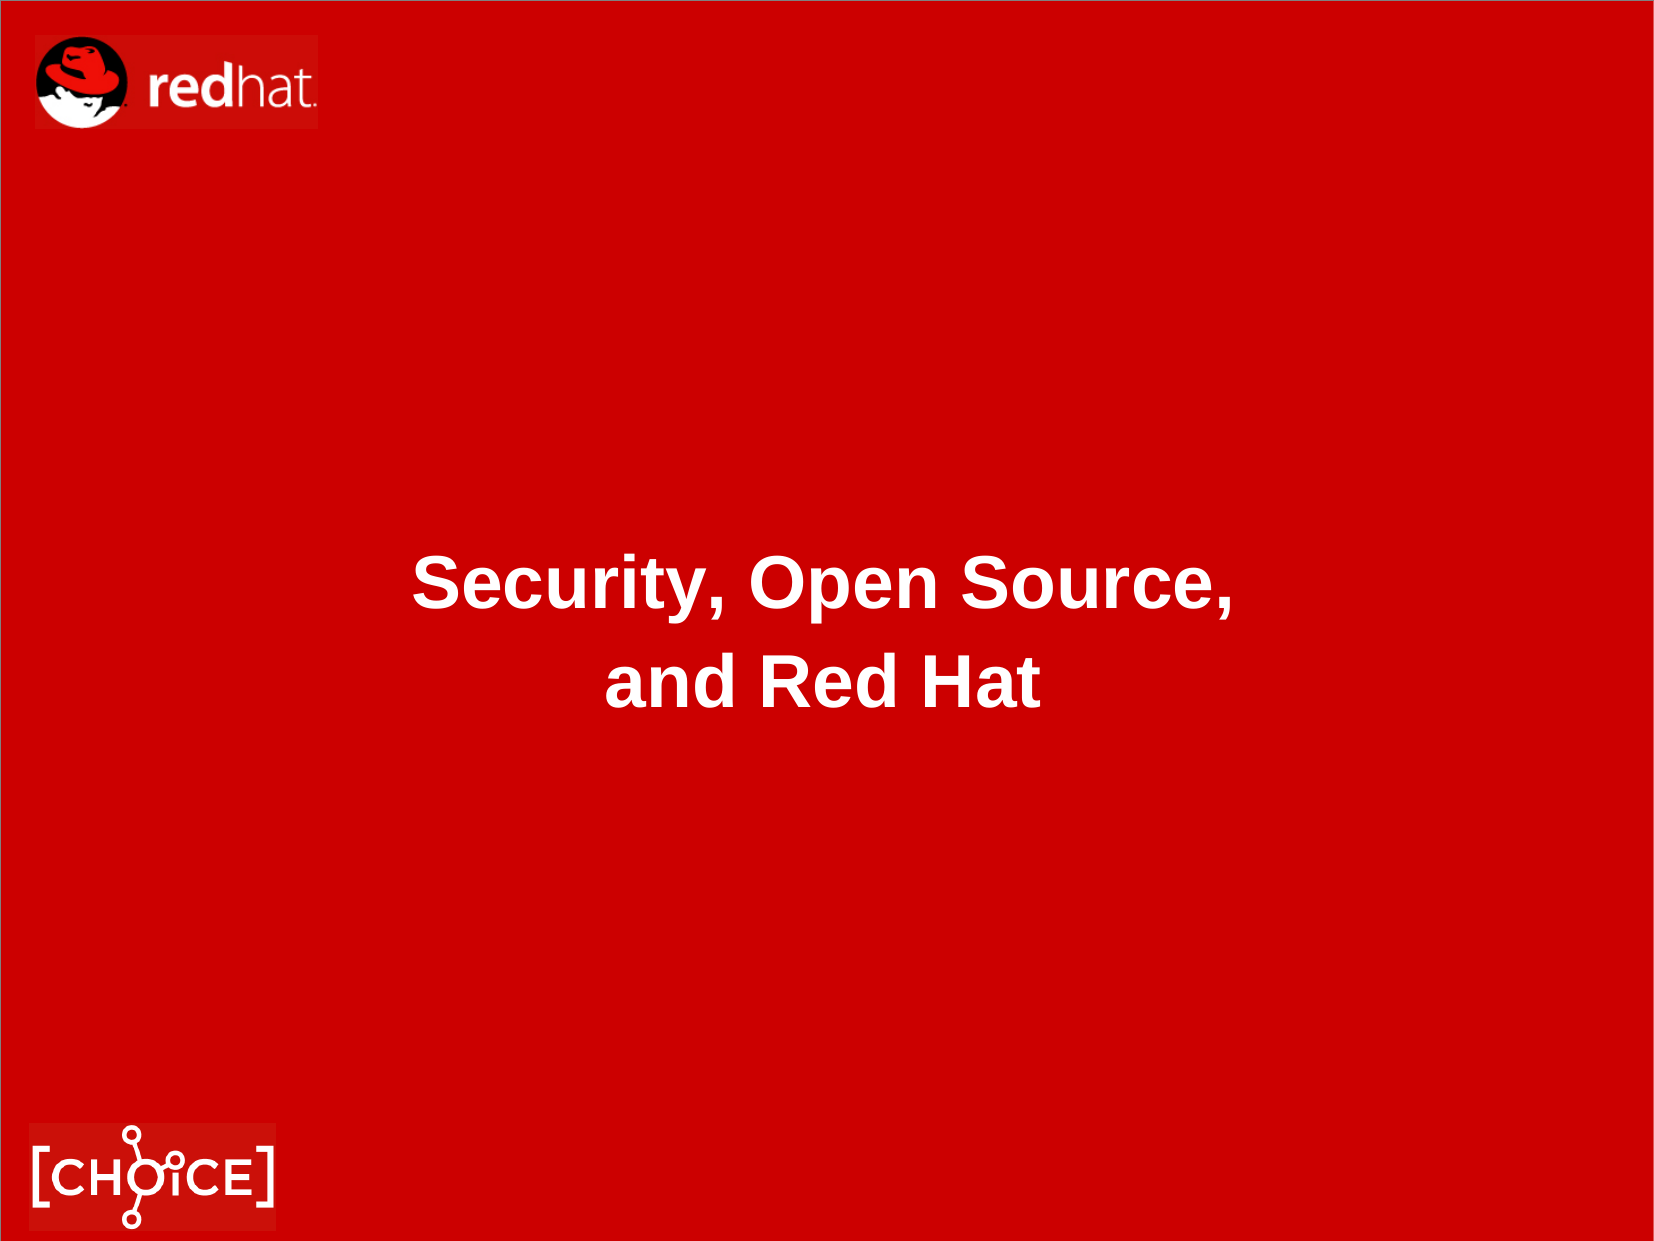

# Security, Open Source,
and Red Hat